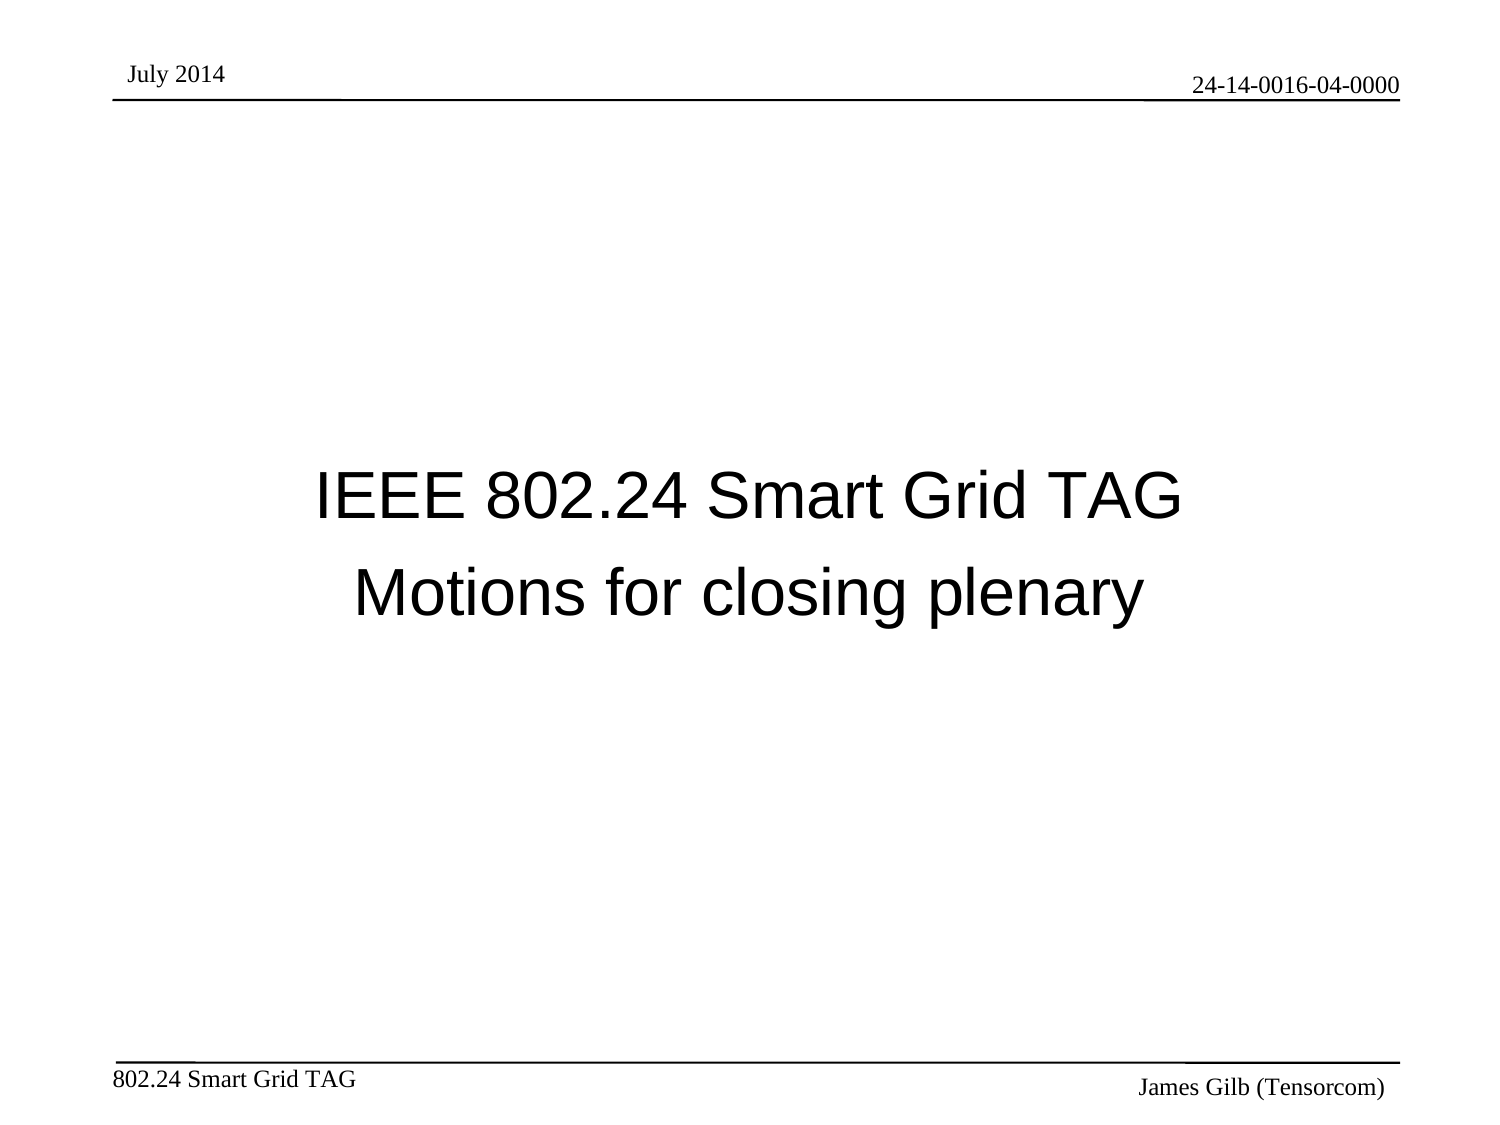

IEEE 802.24 Smart Grid TAG
Motions for closing plenary